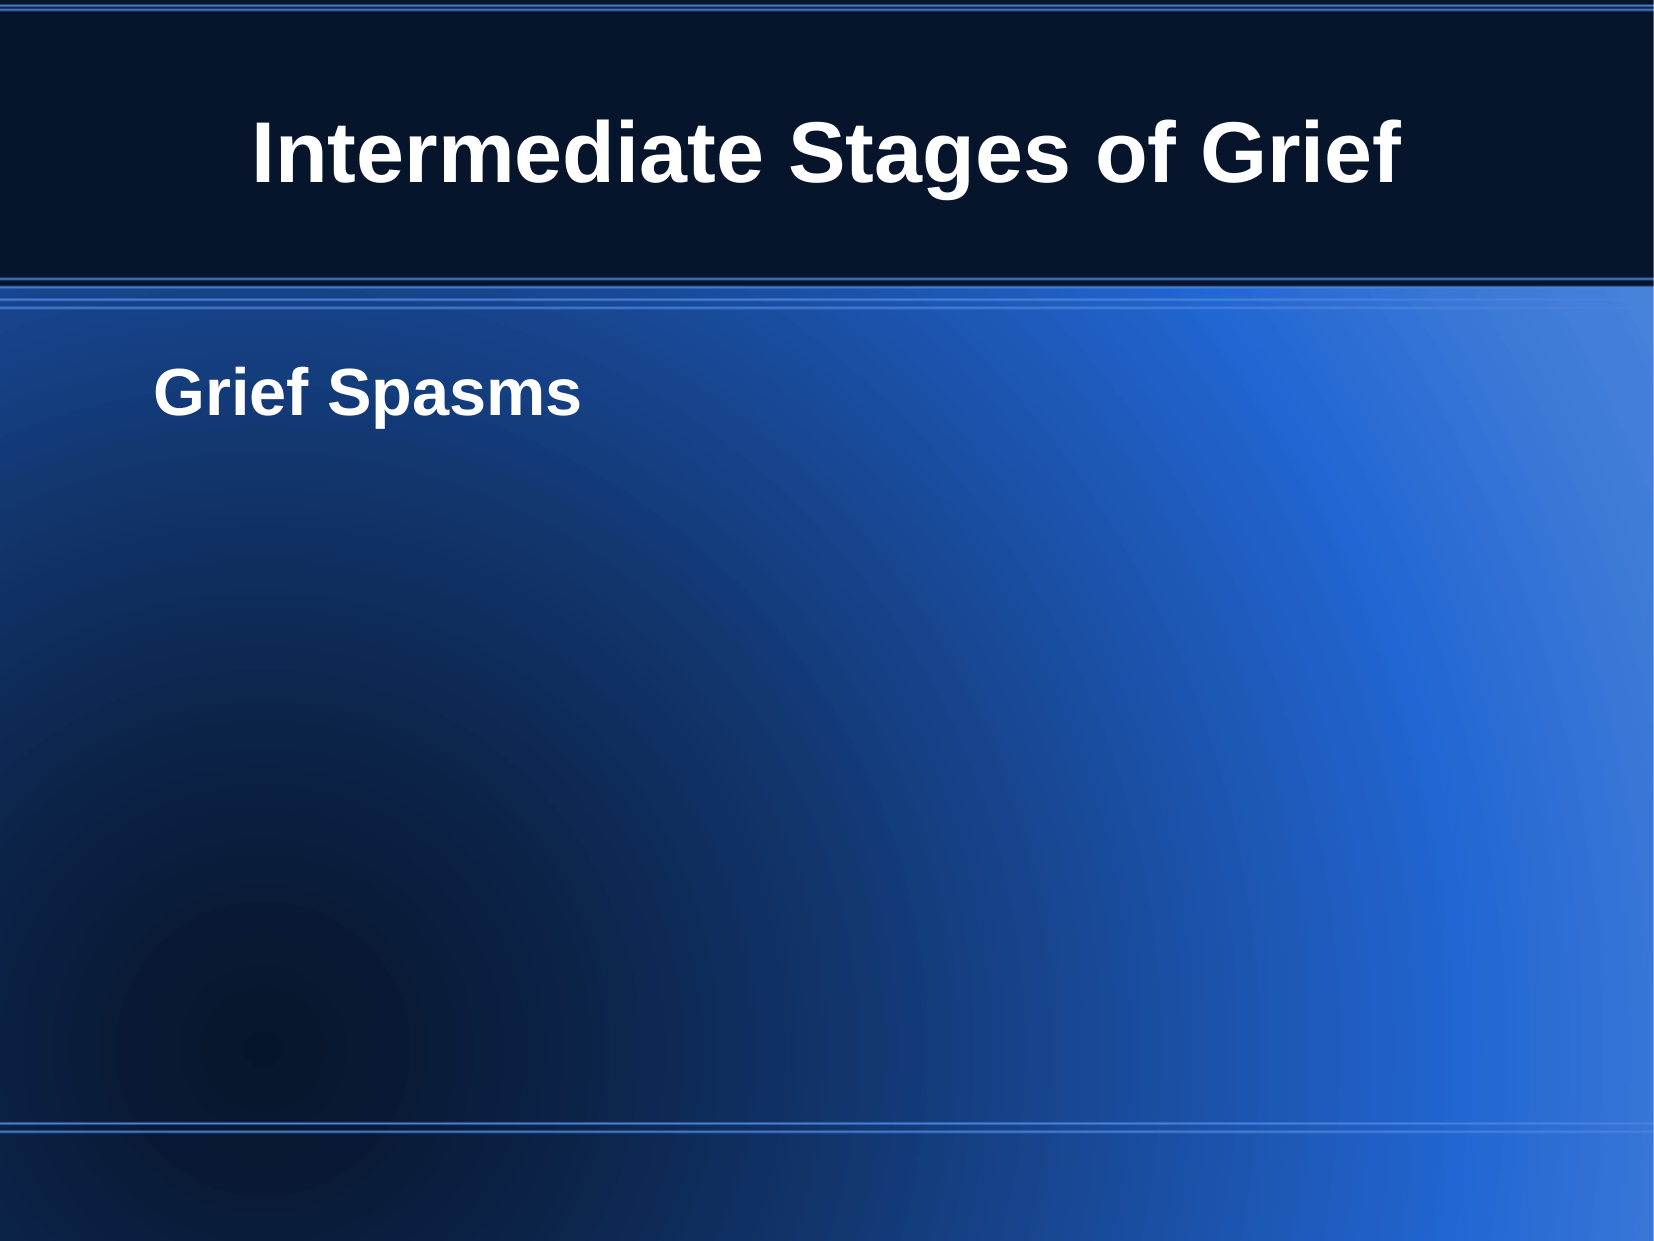

# Intermediate Stages of Grief
Grief Spasms